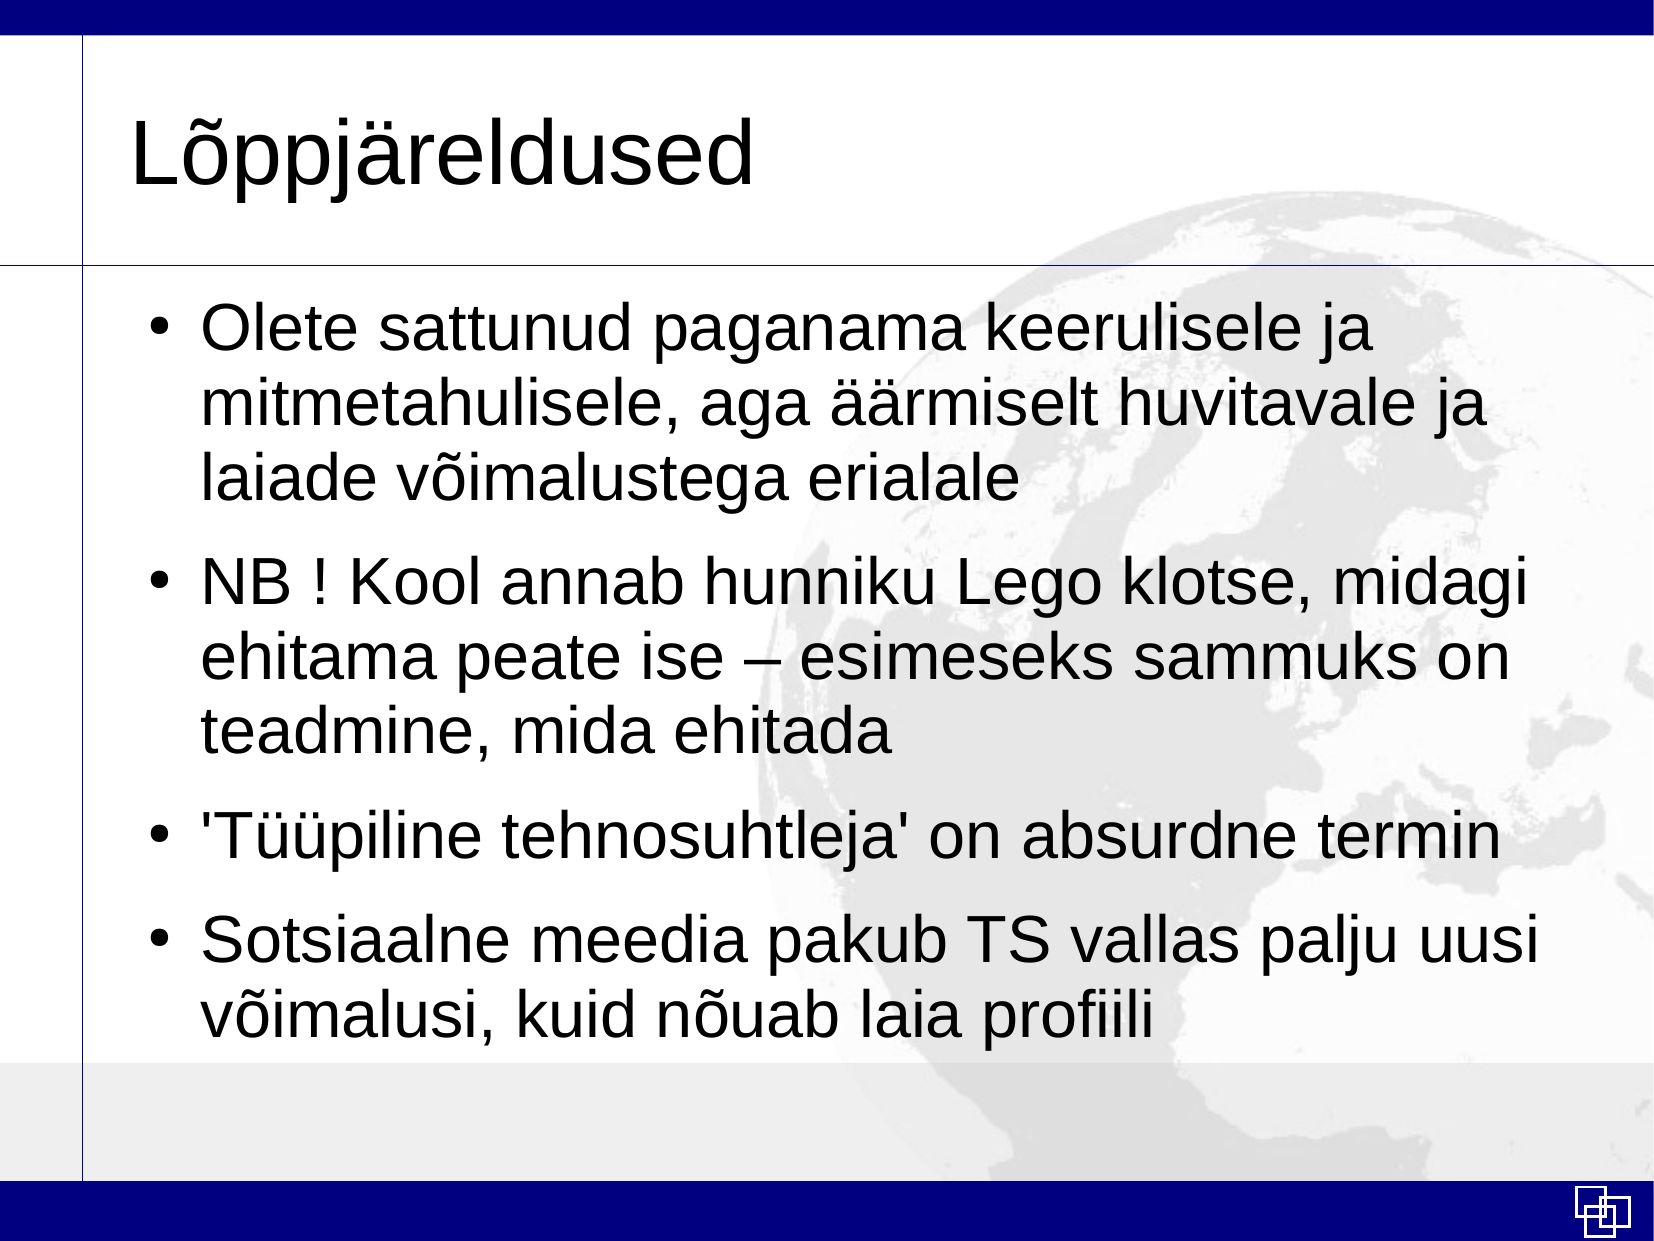

# Lõppjäreldused
Olete sattunud paganama keerulisele ja mitmetahulisele, aga äärmiselt huvitavale ja laiade võimalustega erialale
NB ! Kool annab hunniku Lego klotse, midagi ehitama peate ise – esimeseks sammuks on teadmine, mida ehitada
'Tüüpiline tehnosuhtleja' on absurdne termin
Sotsiaalne meedia pakub TS vallas palju uusi võimalusi, kuid nõuab laia profiili